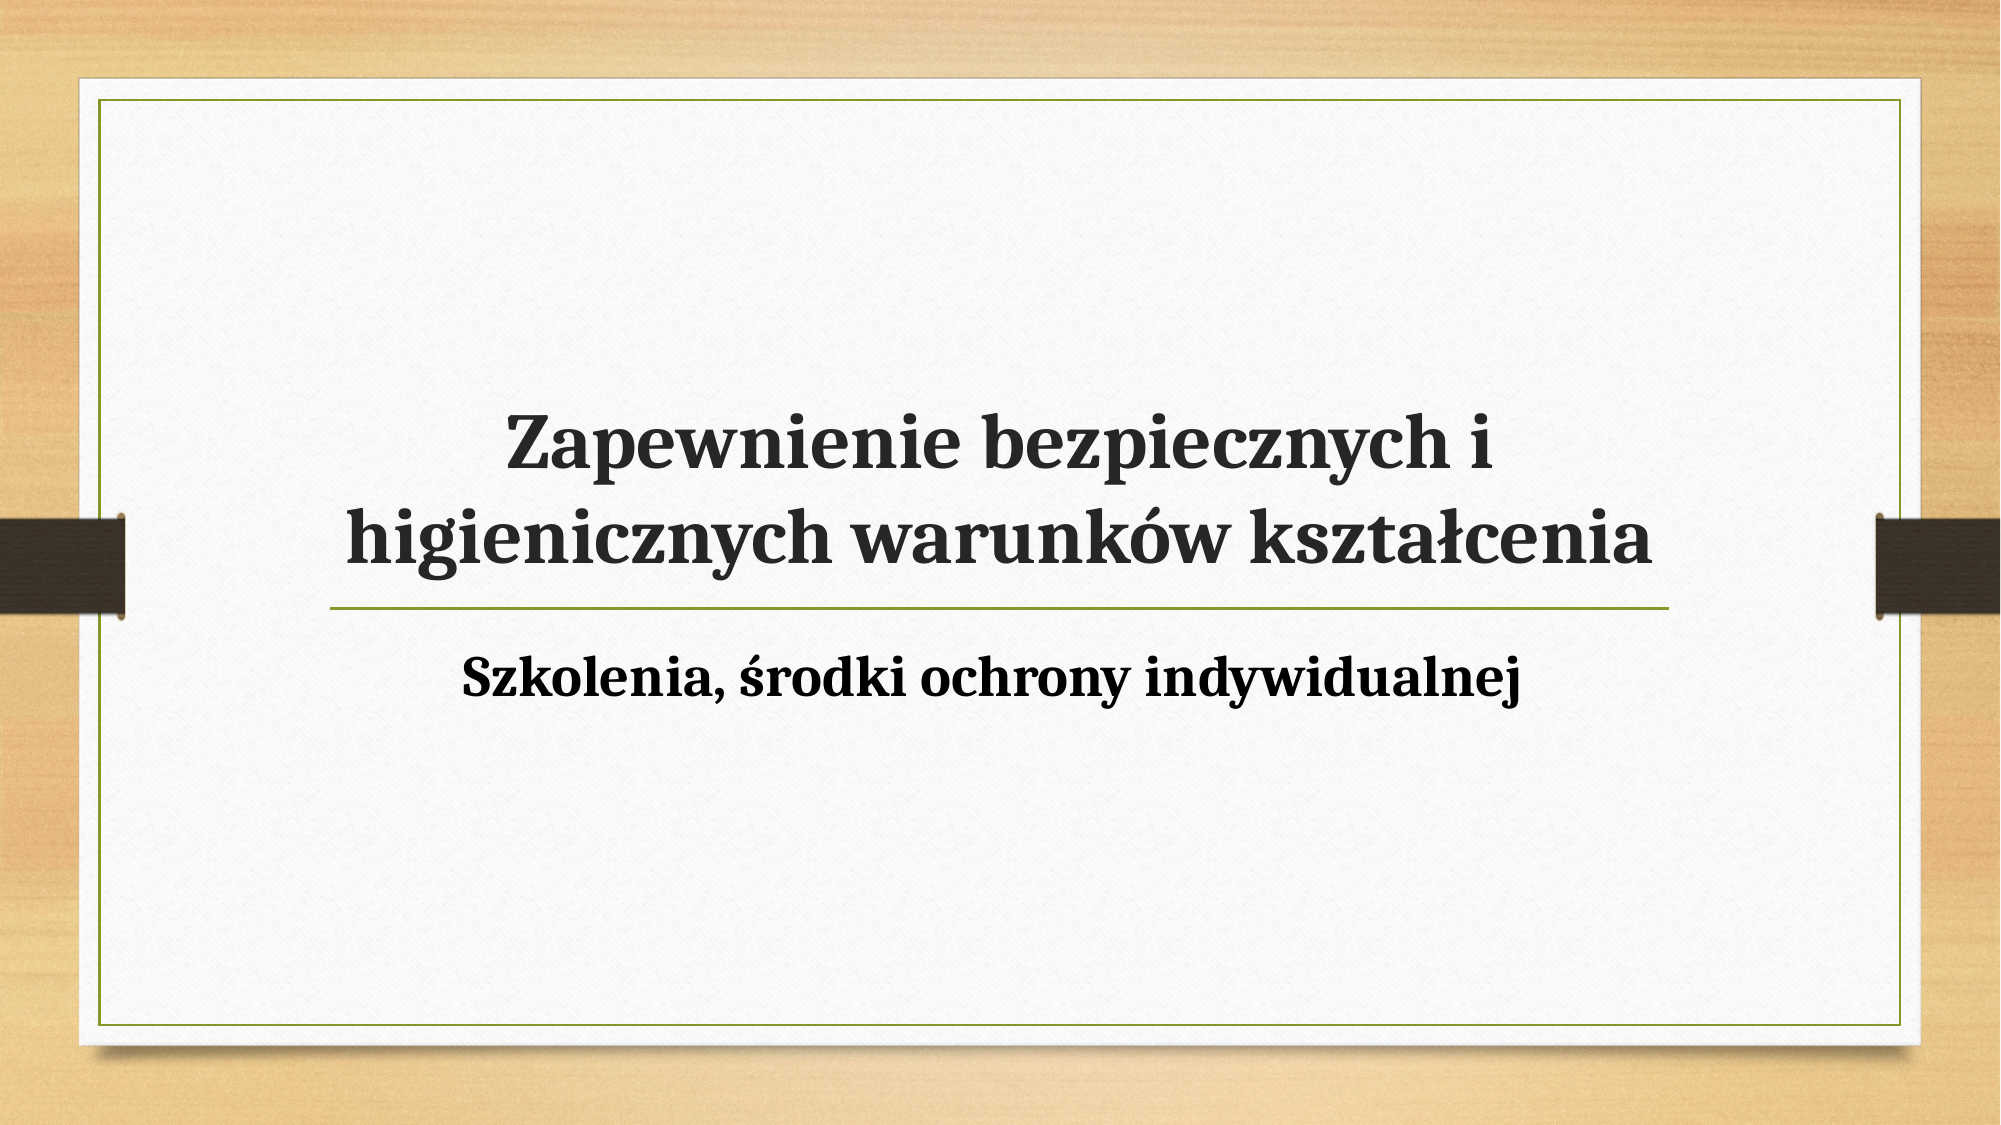

# Zapewnienie bezpiecznych i higienicznych warunków kształcenia
Szkolenia, środki ochrony indywidualnej